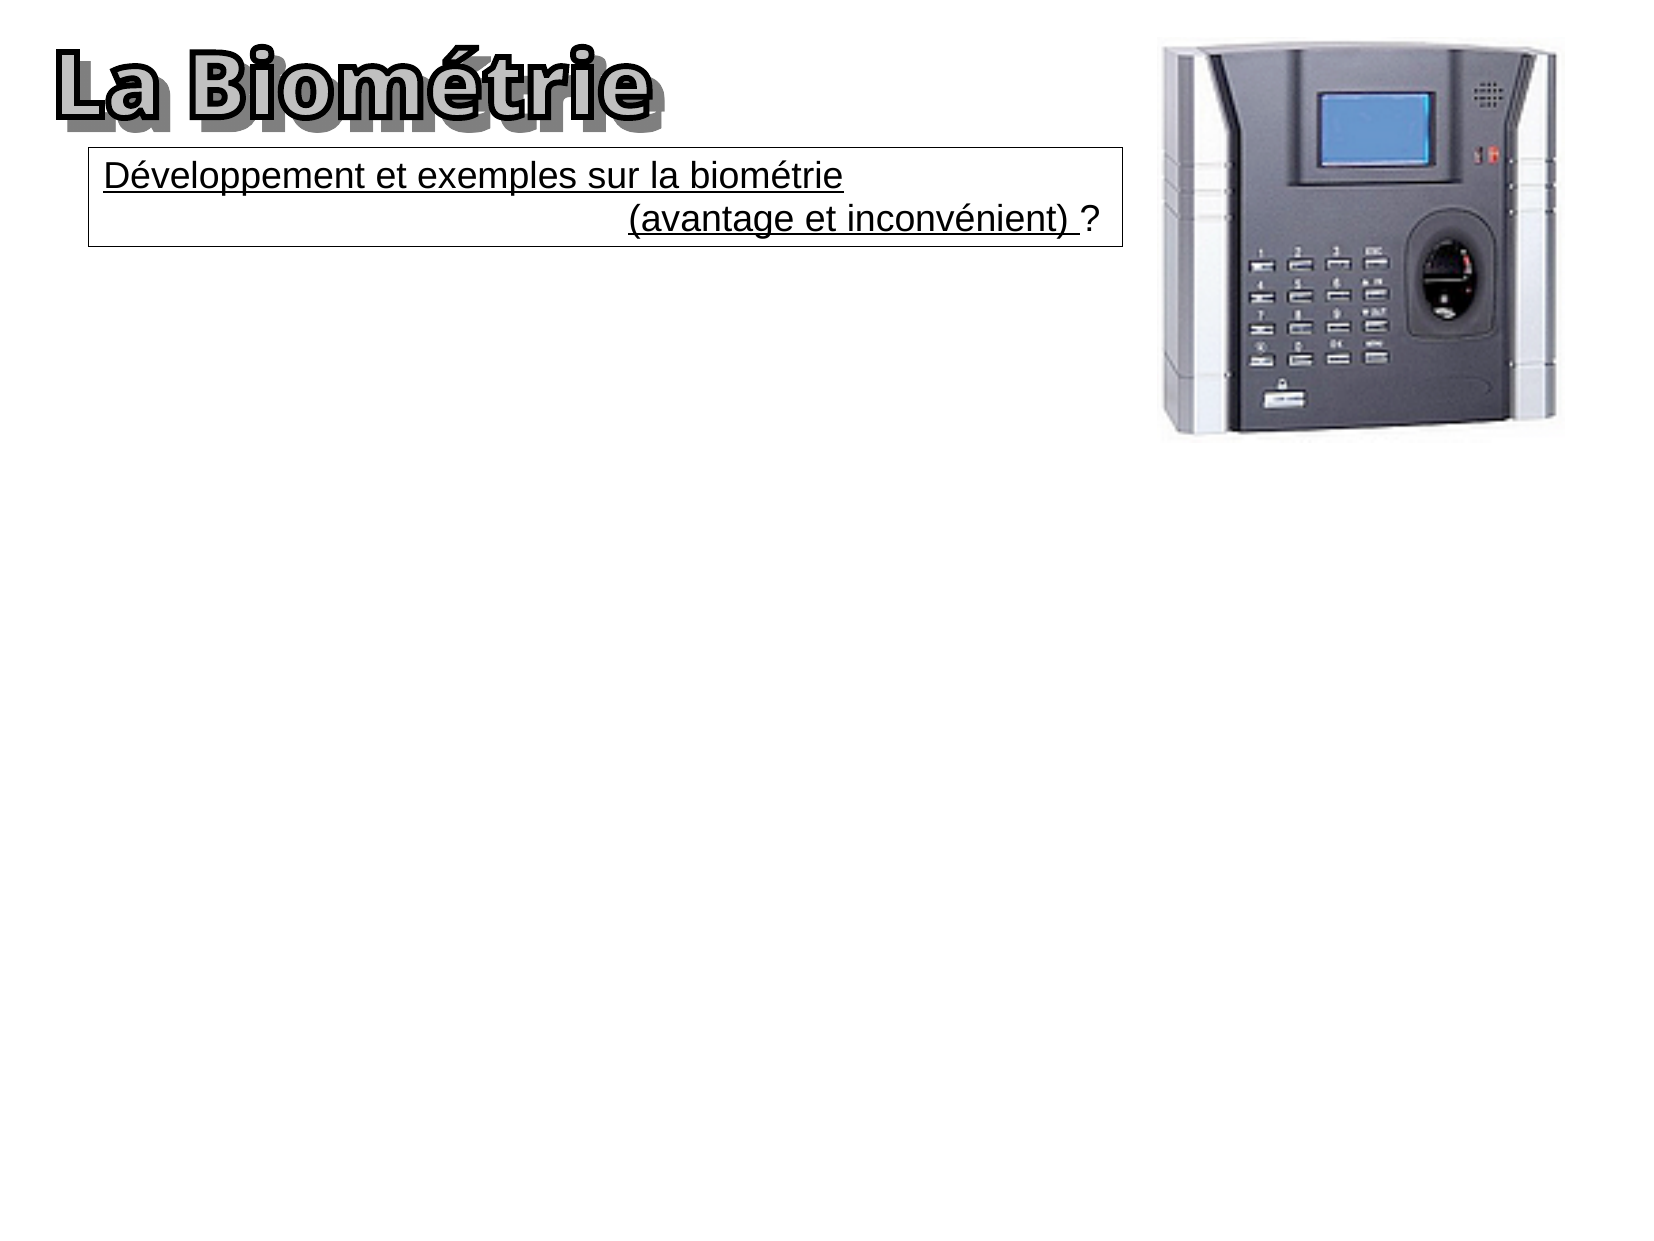

La Biométrie
Développement et exemples sur la biométrie
  (avantage et inconvénient) ?